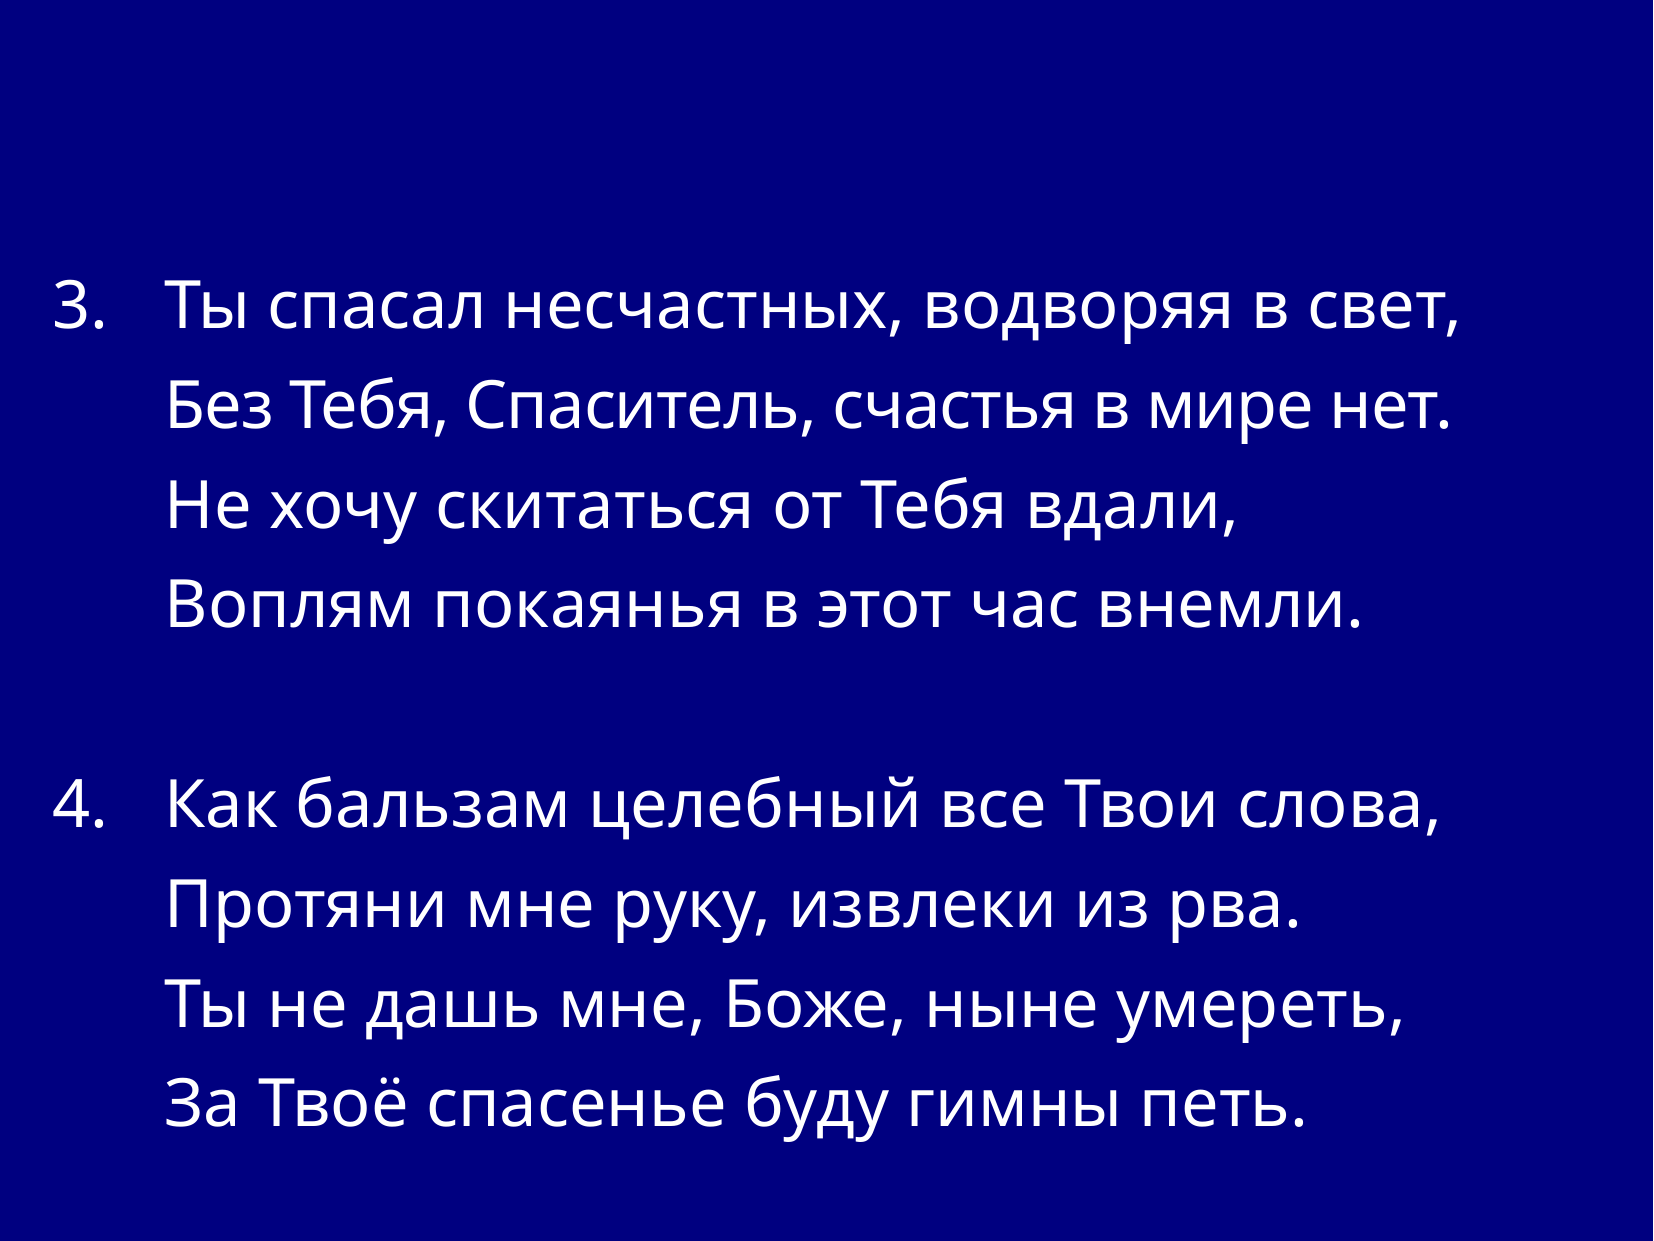

3.	Ты спасал несчастных, водворяя в свет,
	Без Тебя, Спаситель, счастья в мире нет.
	Не хочу скитаться от Тебя вдали,
	Воплям покаянья в этот час внемли.
4.	Как бальзам целебный все Твои слова,
	Протяни мне руку, извлеки из рва.
	Ты не дашь мне, Боже, ныне умереть,
	За Твоё спасенье буду гимны петь.